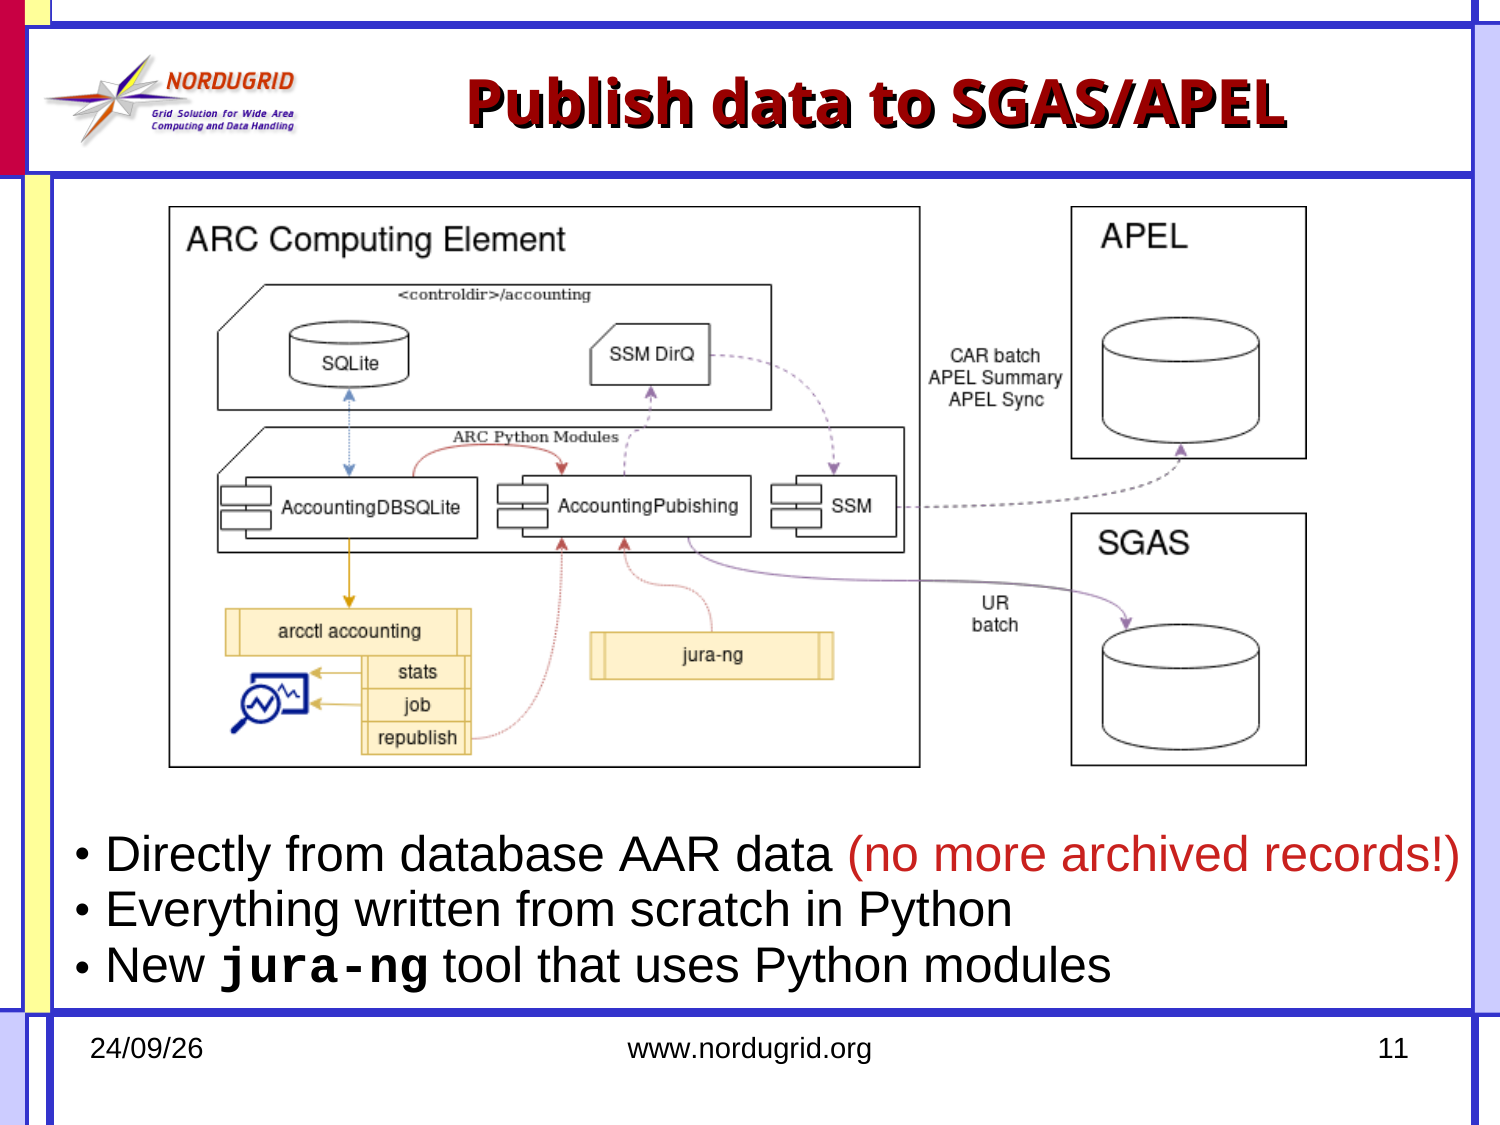

# Publish data to SGAS/APEL
 Directly from database AAR data (no more archived records!)
 Everything written from scratch in Python
 New jura-ng tool that uses Python modules
www.nordugrid.org
11